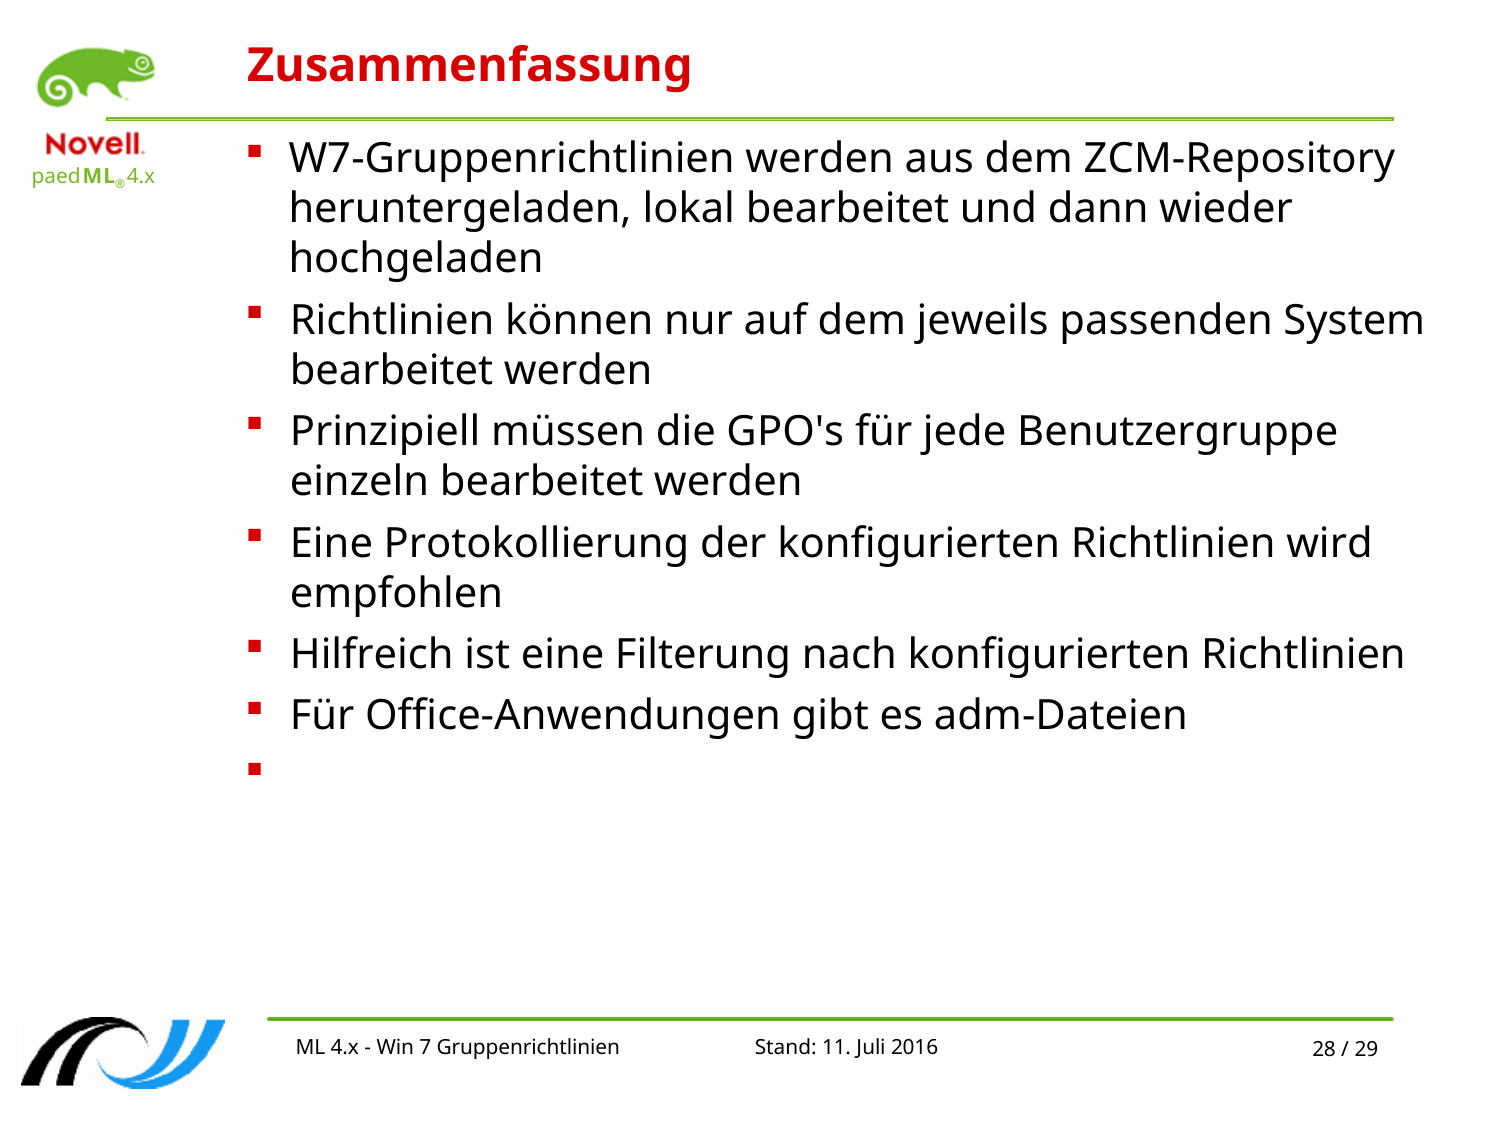

# Zusammenfassung
W7-Gruppenrichtlinien werden aus dem ZCM-Repository heruntergeladen, lokal bearbeitet und dann wieder hochgeladen
Richtlinien können nur auf dem jeweils passenden System bearbeitet werden
Prinzipiell müssen die GPO's für jede Benutzergruppe einzeln bearbeitet werden
Eine Protokollierung der konfigurierten Richtlinien wird empfohlen
Hilfreich ist eine Filterung nach konfigurierten Richtlinien
Für Office-Anwendungen gibt es adm-Dateien
ML 4.x - Win 7 Gruppenrichtlinien
11. Juli 2016
28